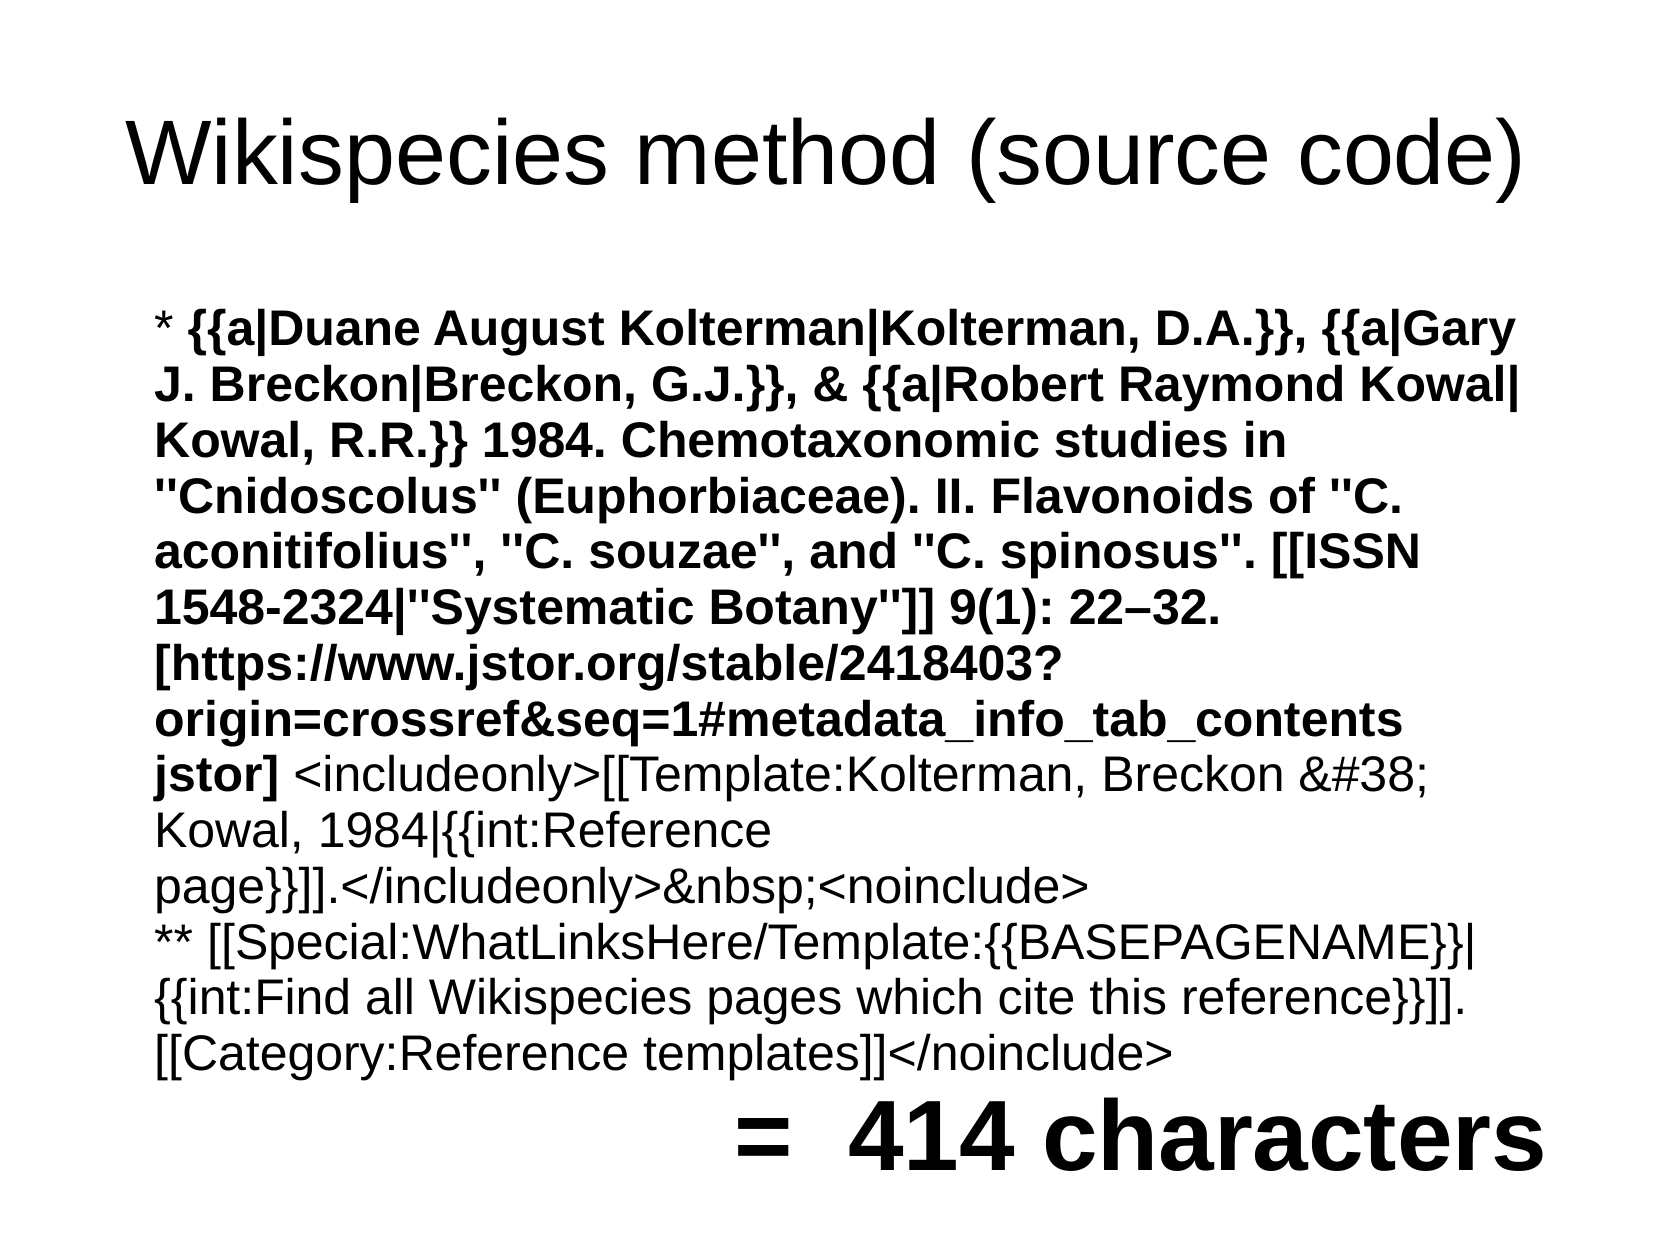

# Wikispecies method (source code)
* {{a|Duane August Kolterman|Kolterman, D.A.}}, {{a|Gary J. Breckon|Breckon, G.J.}}, & {{a|Robert Raymond Kowal|Kowal, R.R.}} 1984. Chemotaxonomic studies in ''Cnidoscolus'' (Euphorbiaceae). II. Flavonoids of ''C. aconitifolius'', ''C. souzae'', and ''C. spinosus''. [[ISSN 1548-2324|''Systematic Botany'']] 9(1): 22–32. [https://www.jstor.org/stable/2418403?origin=crossref&seq=1#metadata_info_tab_contents jstor] <includeonly>[[Template:Kolterman, Breckon &#38; Kowal, 1984|{{int:Reference page}}]].</includeonly>&nbsp;<noinclude>
** [[Special:WhatLinksHere/Template:{{BASEPAGENAME}}|{{int:Find all Wikispecies pages which cite this reference}}]].
[[Category:Reference templates]]</noinclude>
= 414 characters